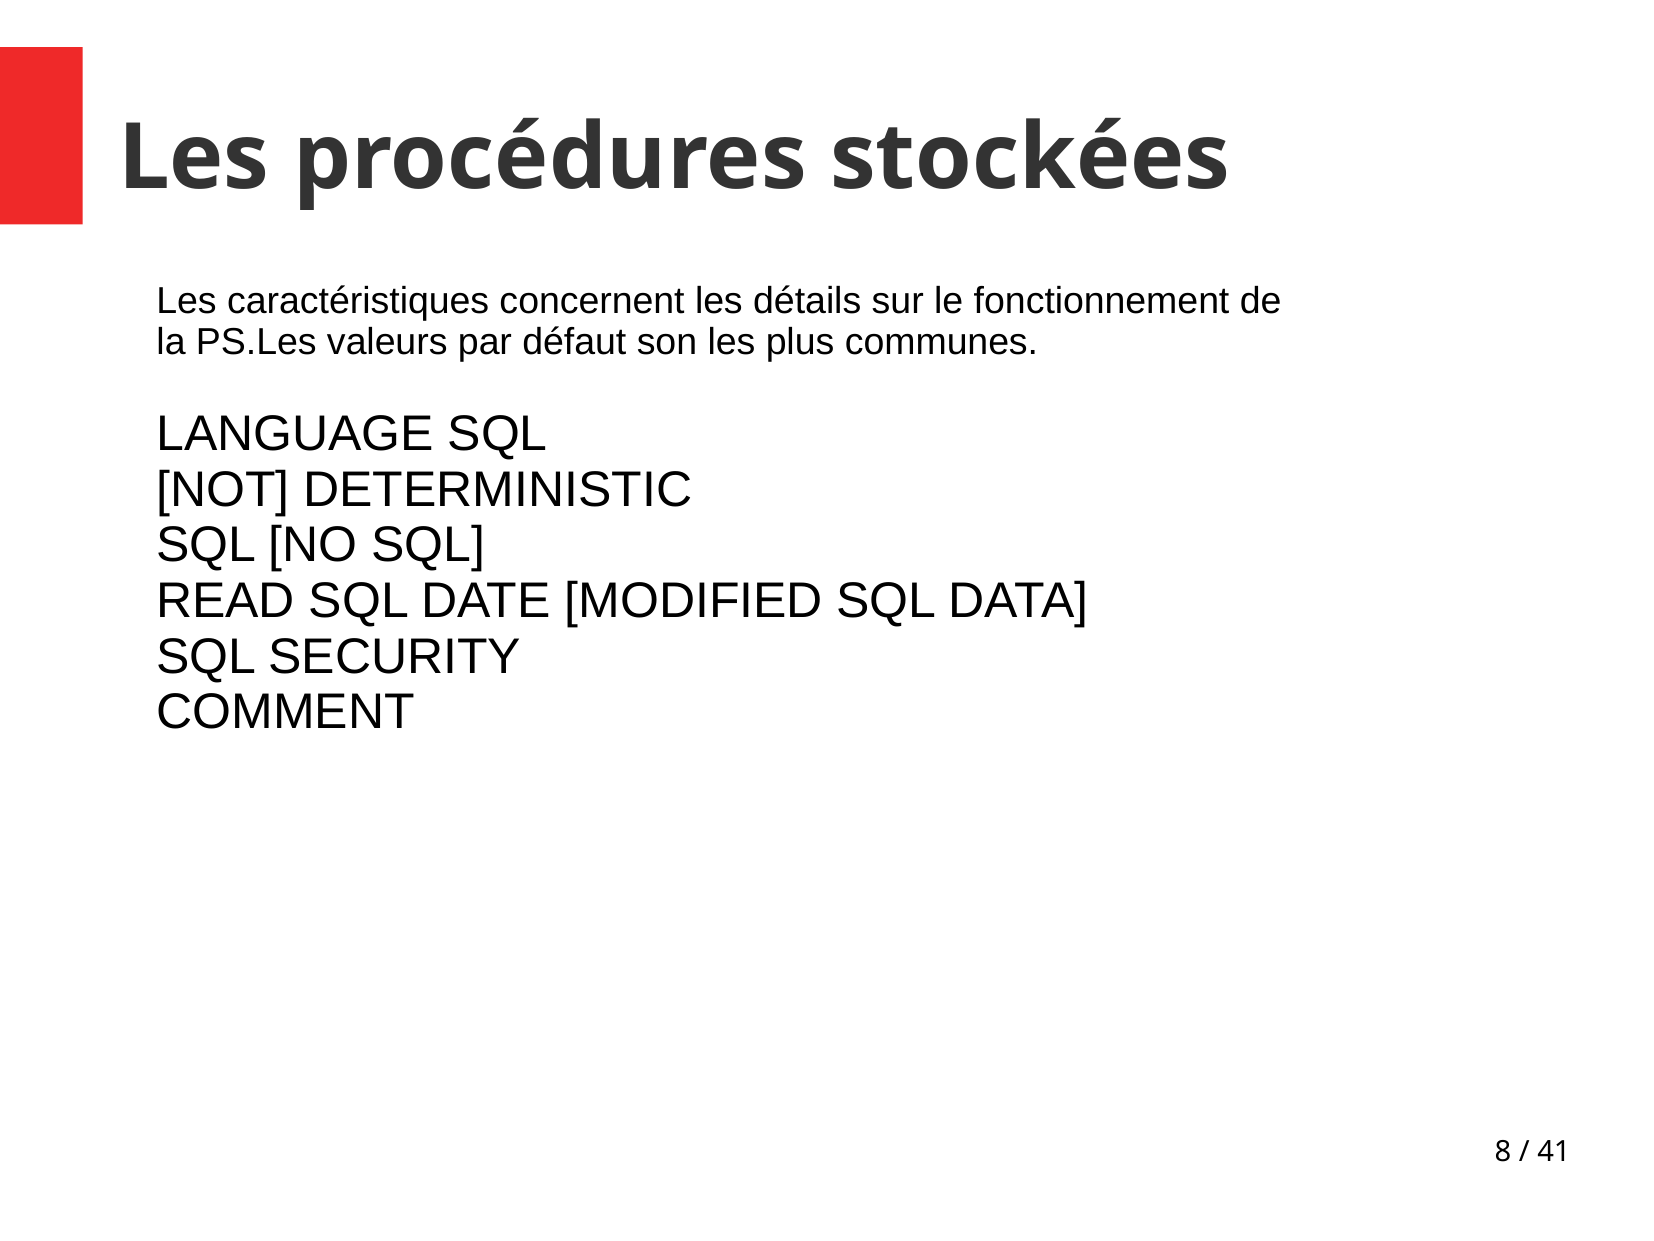

# Les procédures stockées
Les caractéristiques concernent les détails sur le fonctionnement de la PS.Les valeurs par défaut son les plus communes.
LANGUAGE SQL
[NOT] DETERMINISTIC
SQL [NO SQL]
READ SQL DATE [MODIFIED SQL DATA]
SQL SECURITY
COMMENT
8